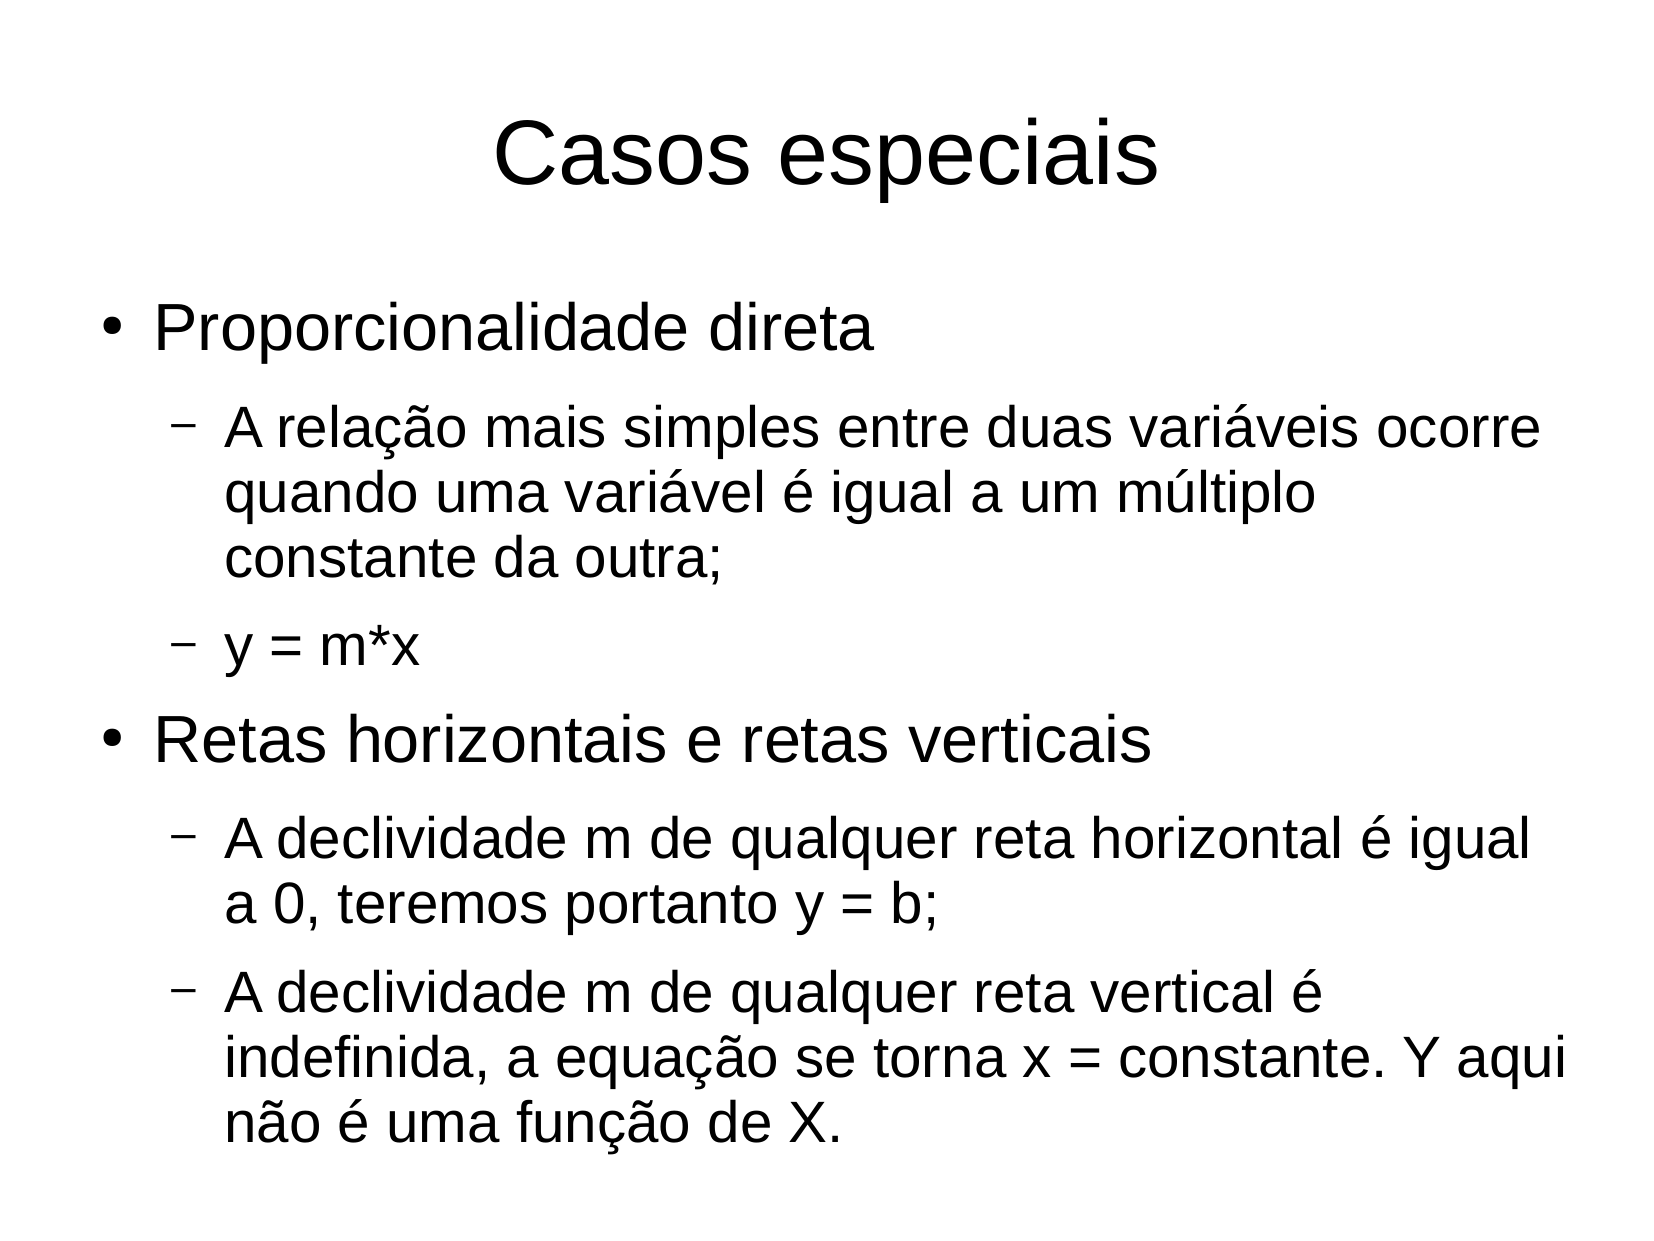

# Casos especiais
Proporcionalidade direta
A relação mais simples entre duas variáveis ocorre quando uma variável é igual a um múltiplo constante da outra;
y = m*x
Retas horizontais e retas verticais
A declividade m de qualquer reta horizontal é igual a 0, teremos portanto y = b;
A declividade m de qualquer reta vertical é indefinida, a equação se torna x = constante. Y aqui não é uma função de X.